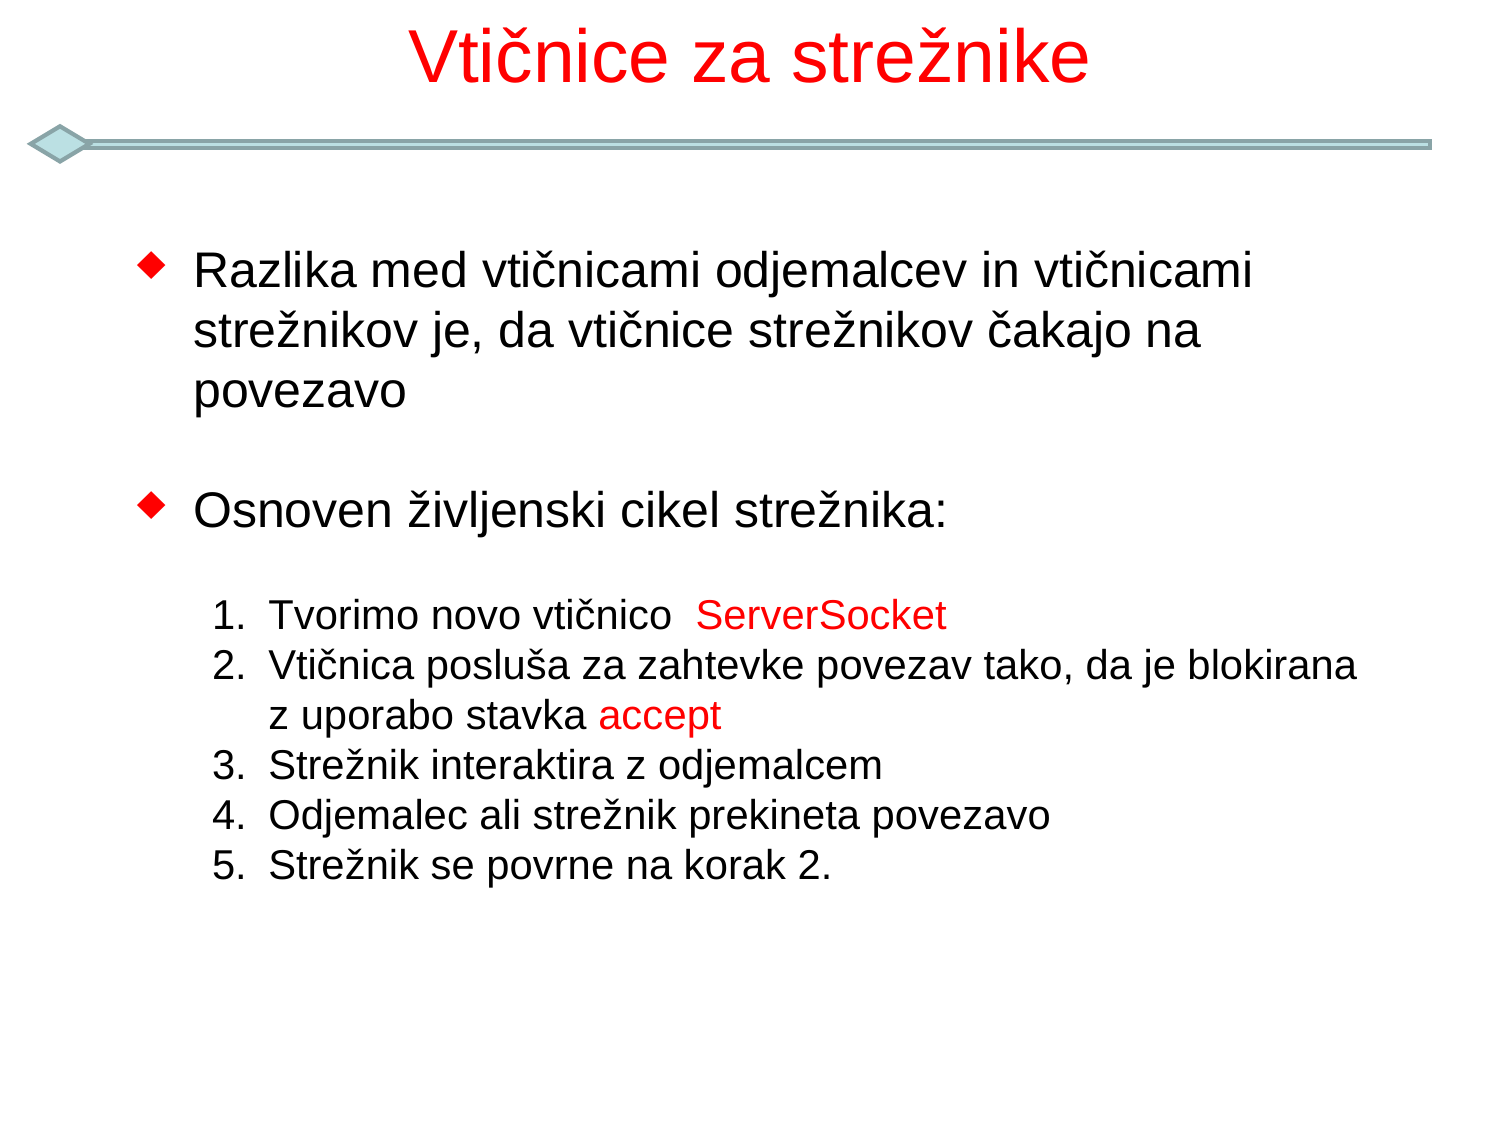

Vtičnice za strežnike
Razlika med vtičnicami odjemalcev in vtičnicami strežnikov je, da vtičnice strežnikov čakajo na povezavo
Osnoven življenski cikel strežnika:
Tvorimo novo vtičnico ServerSocket
Vtičnica posluša za zahtevke povezav tako, da je blokirana z uporabo stavka accept
Strežnik interaktira z odjemalcem
Odjemalec ali strežnik prekineta povezavo
Strežnik se povrne na korak 2.